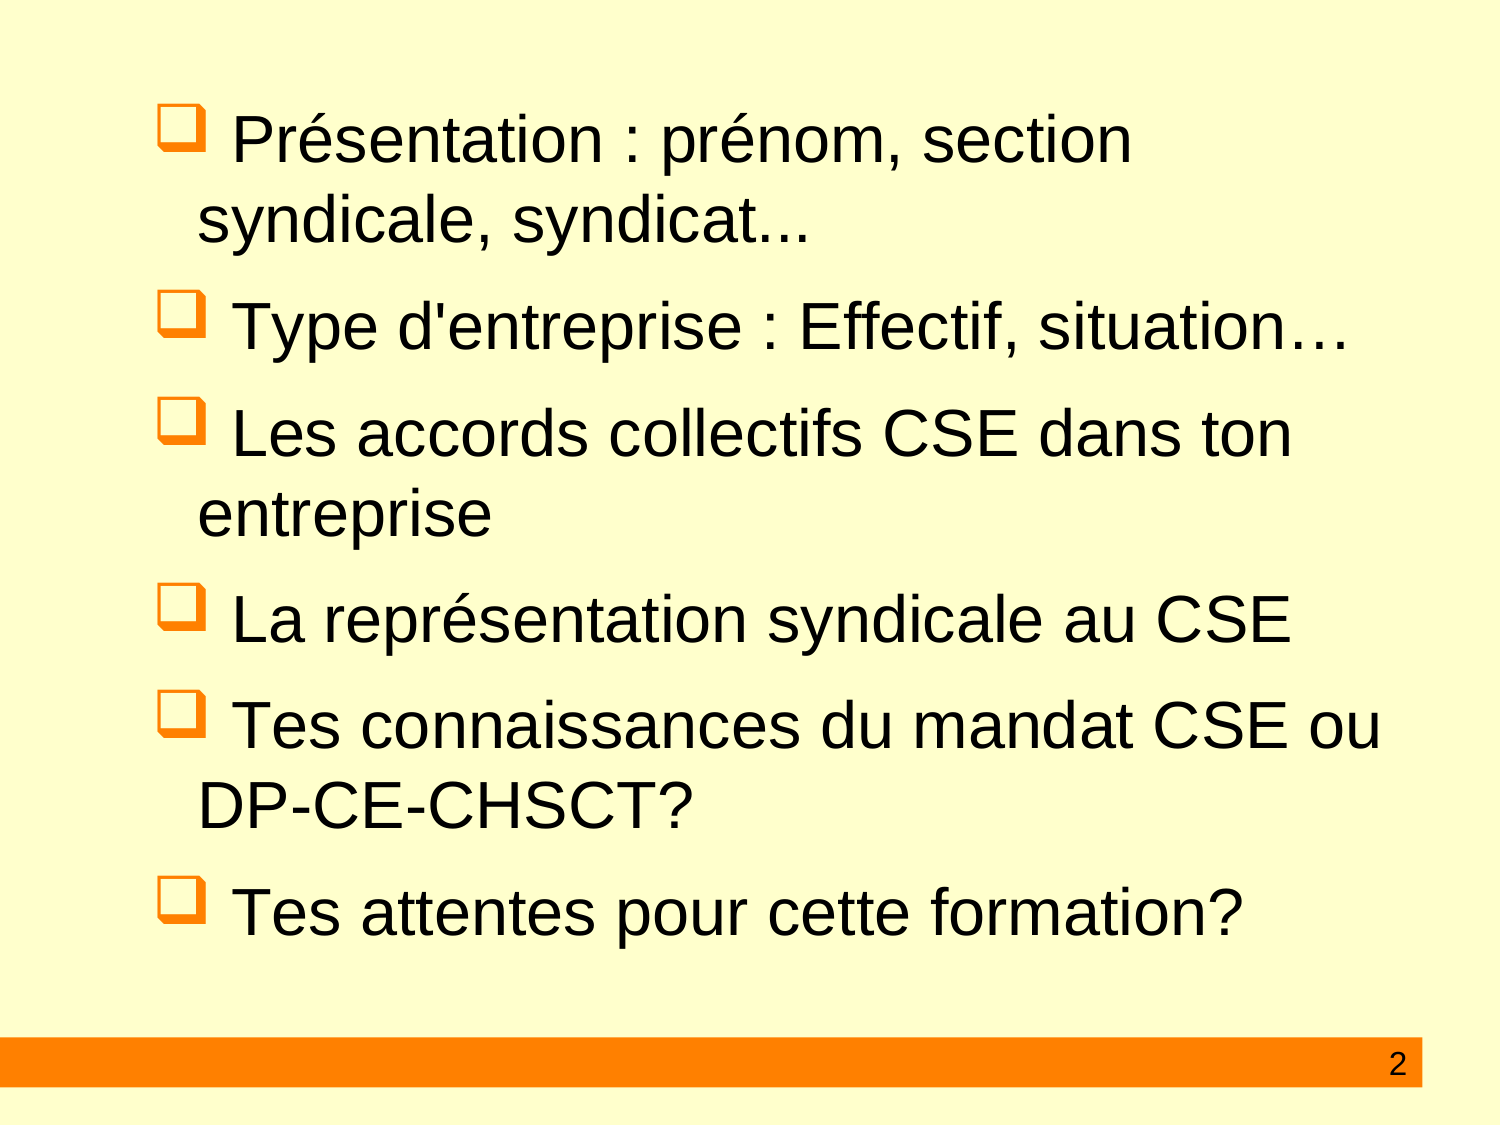

# Présentation : prénom, section syndicale, syndicat...
 Type d'entreprise : Effectif, situation…
 Les accords collectifs CSE dans ton entreprise
 La représentation syndicale au CSE
 Tes connaissances du mandat CSE ou DP-CE-CHSCT?
 Tes attentes pour cette formation?